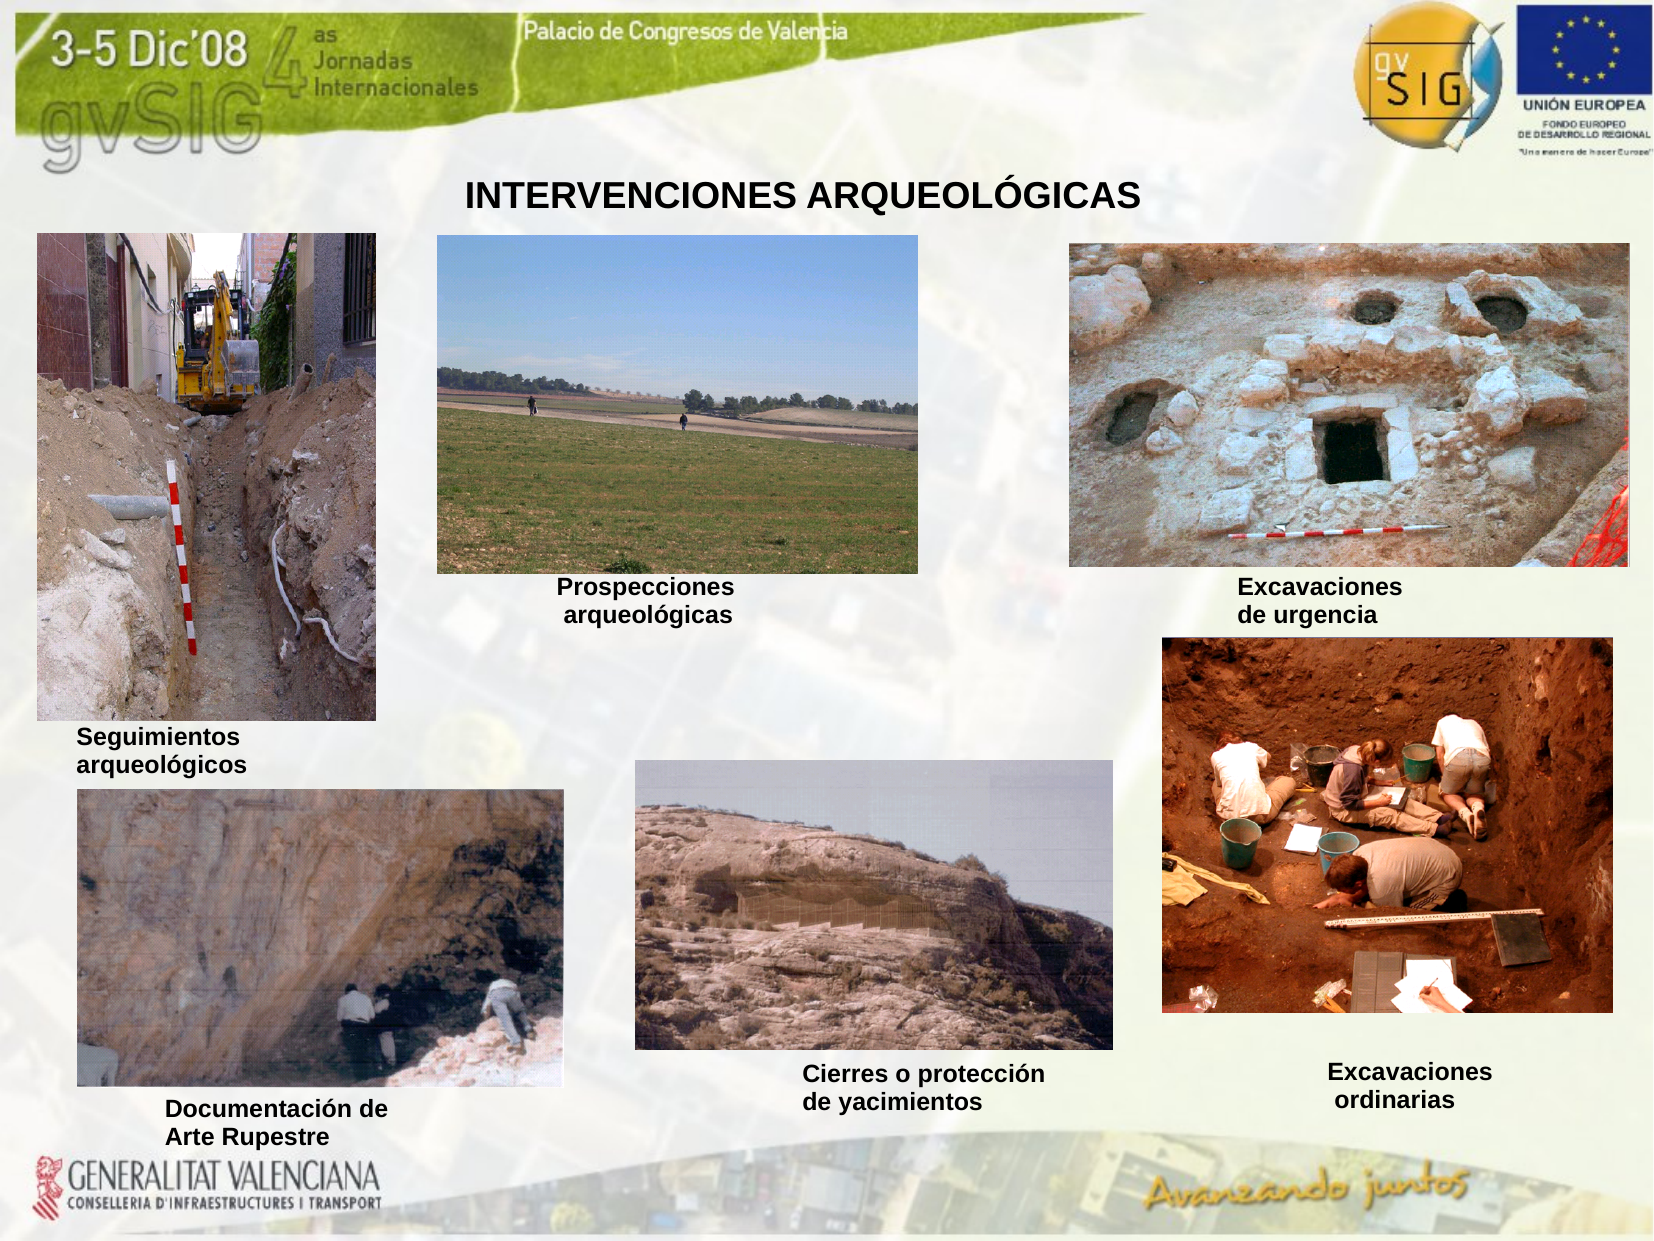

INTERVENCIONES ARQUEOLÓGICAS
Prospecciones
 arqueológicas
Excavaciones
de urgencia
Seguimientos
arqueológicos
Excavaciones
 ordinarias
Cierres o protección
de yacimientos
Documentación de
Arte Rupestre